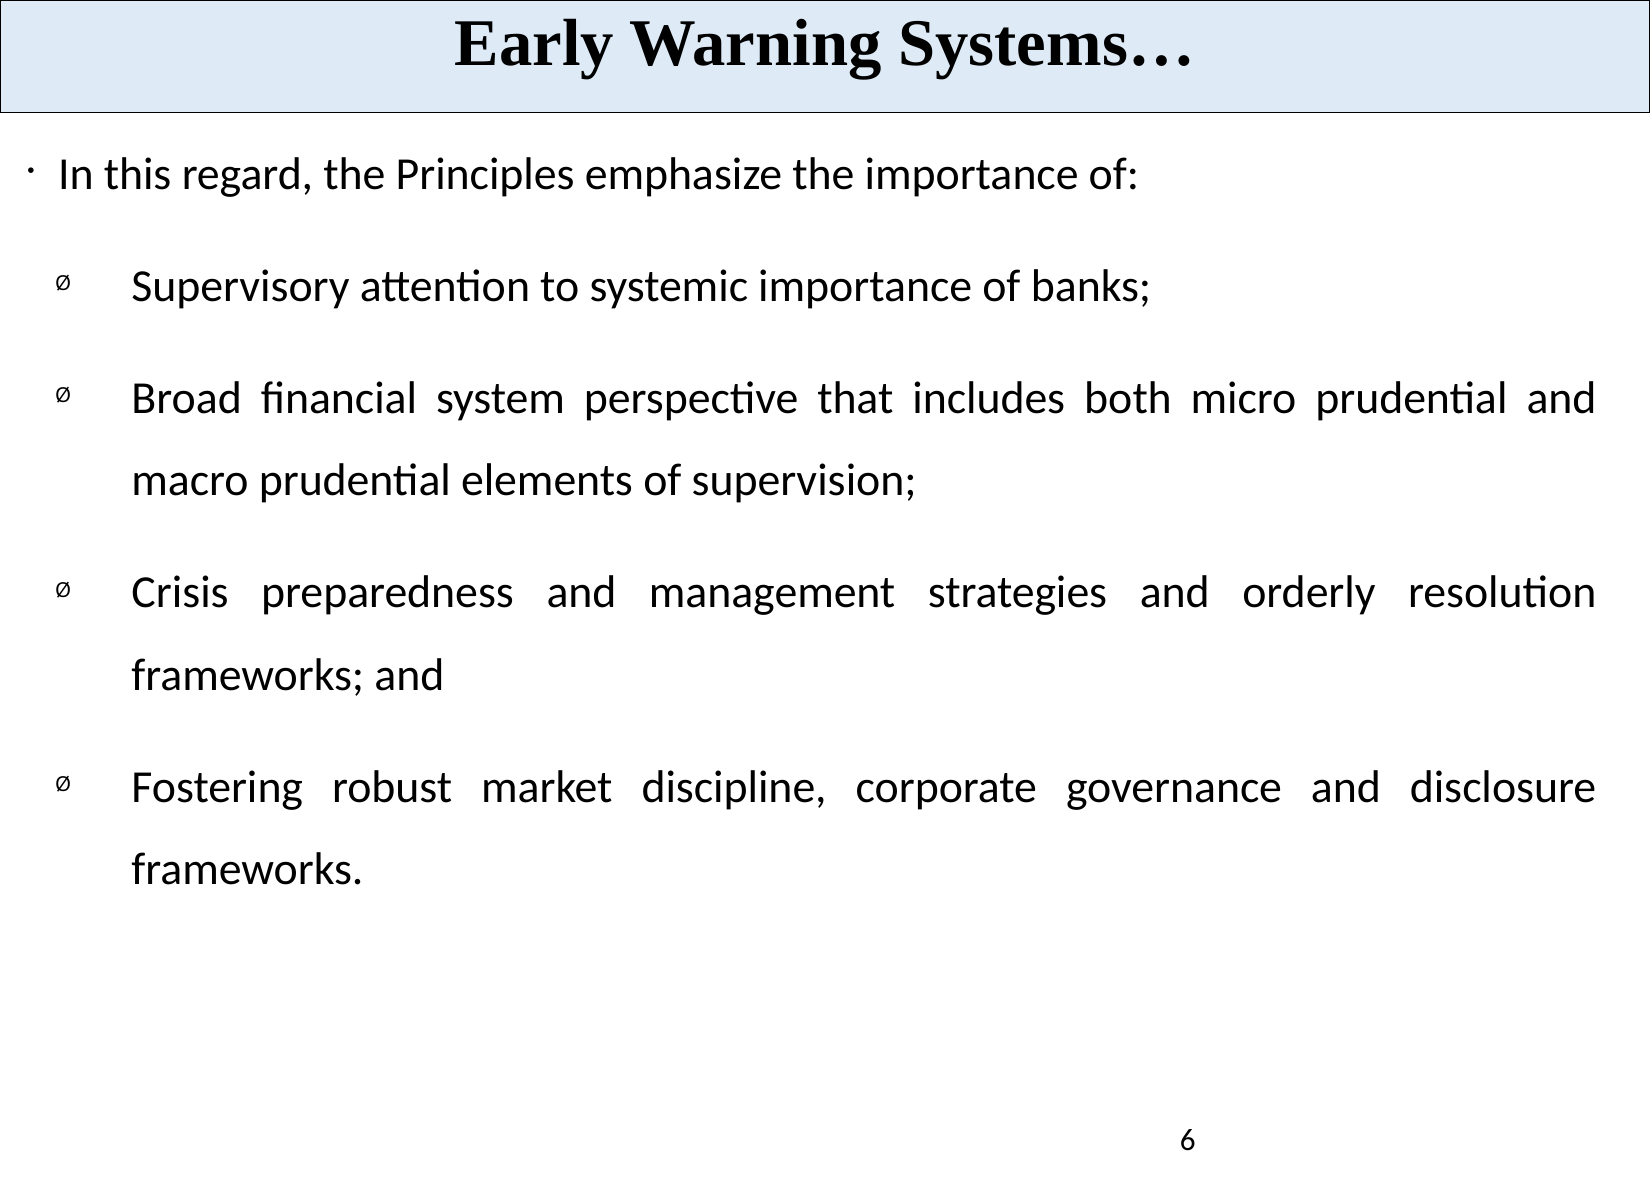

# Early Warning Systems…
In this regard, the Principles emphasize the importance of:
Supervisory attention to systemic importance of banks;
Broad financial system perspective that includes both micro prudential and macro prudential elements of supervision;
Crisis preparedness and management strategies and orderly resolution frameworks; and
Fostering robust market discipline, corporate governance and disclosure frameworks.